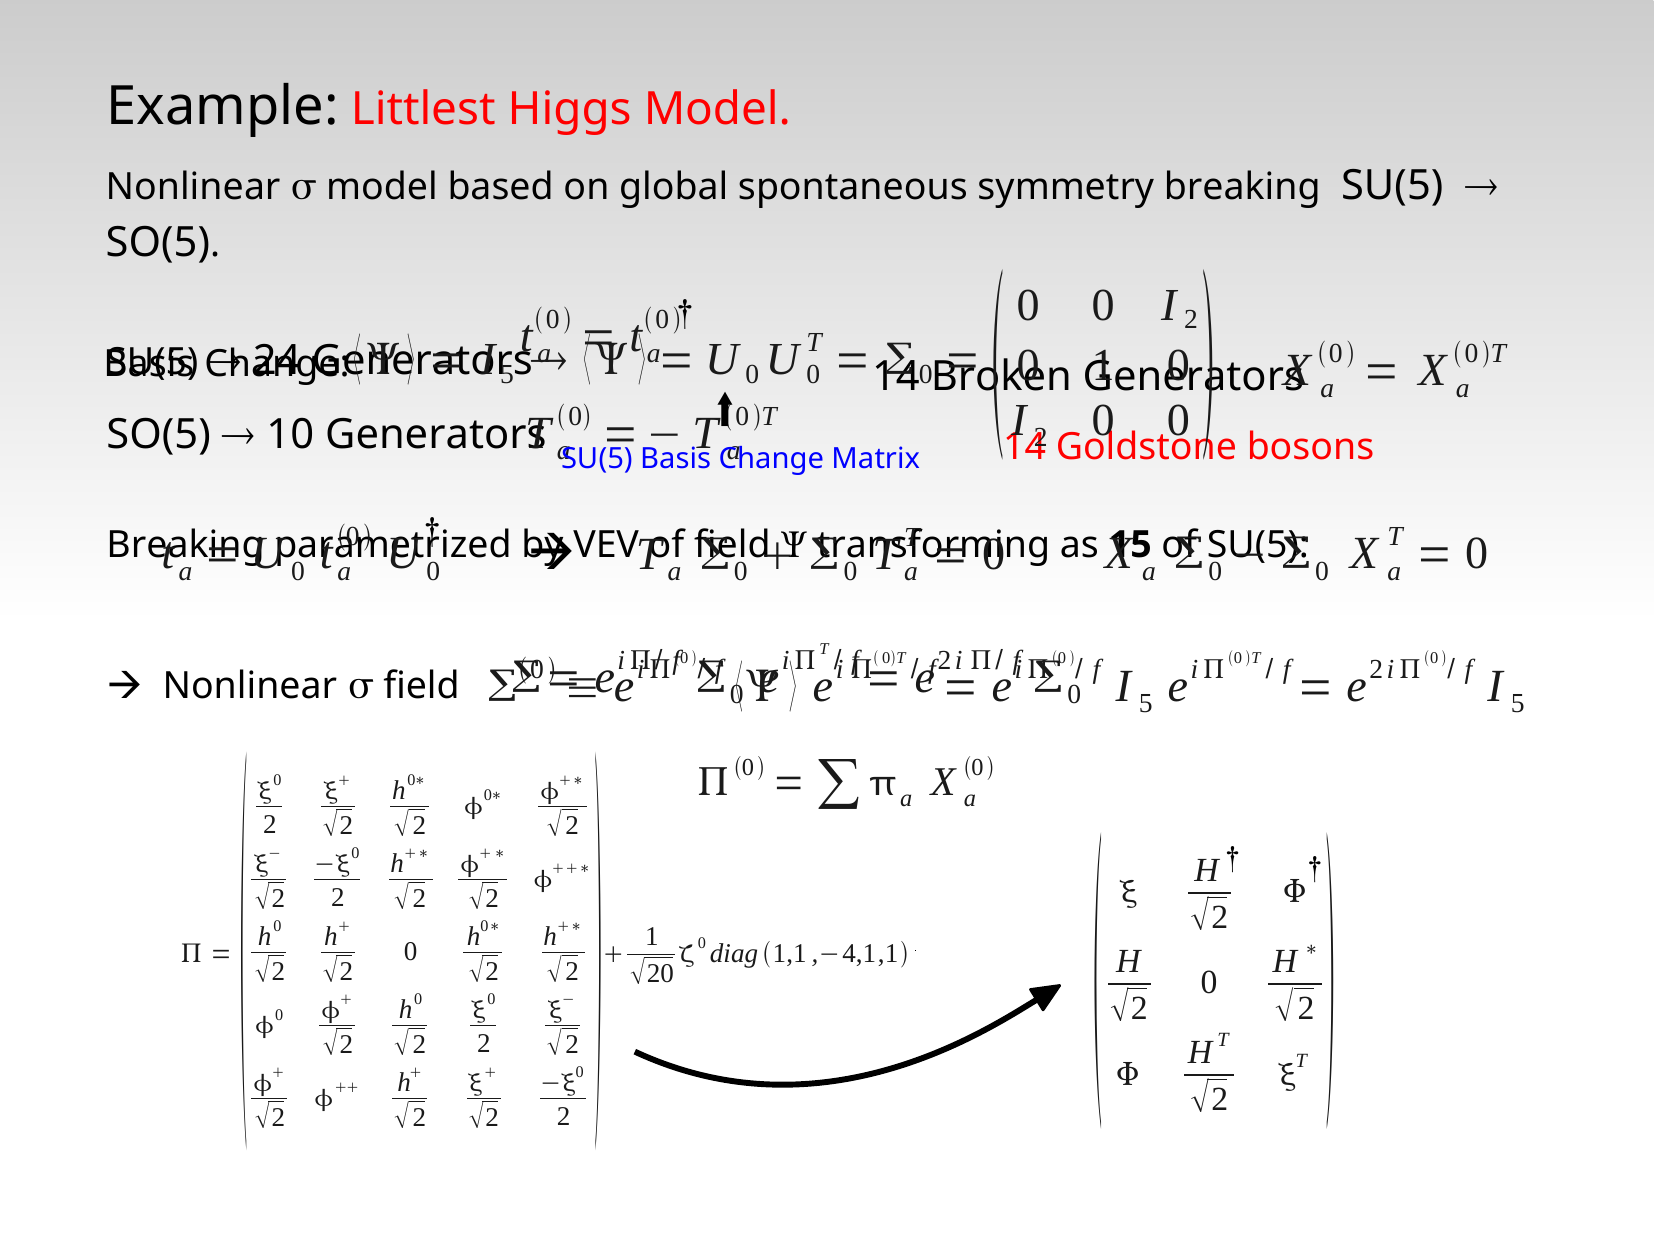

Example: Littlest Higgs Model.
Nonlinear  model based on global spontaneous symmetry breaking SU(5)  SO(5).
Basis Change:
†
14 Broken Generators
14 Goldstone bosons
SU(5)  24 Generators
SO(5)  10 Generators
Breaking parametrized by VEV of field  transforming as 15 of SU(5):
 Nonlinear  field
 
SU(5) Basis Change Matrix
†

†
†